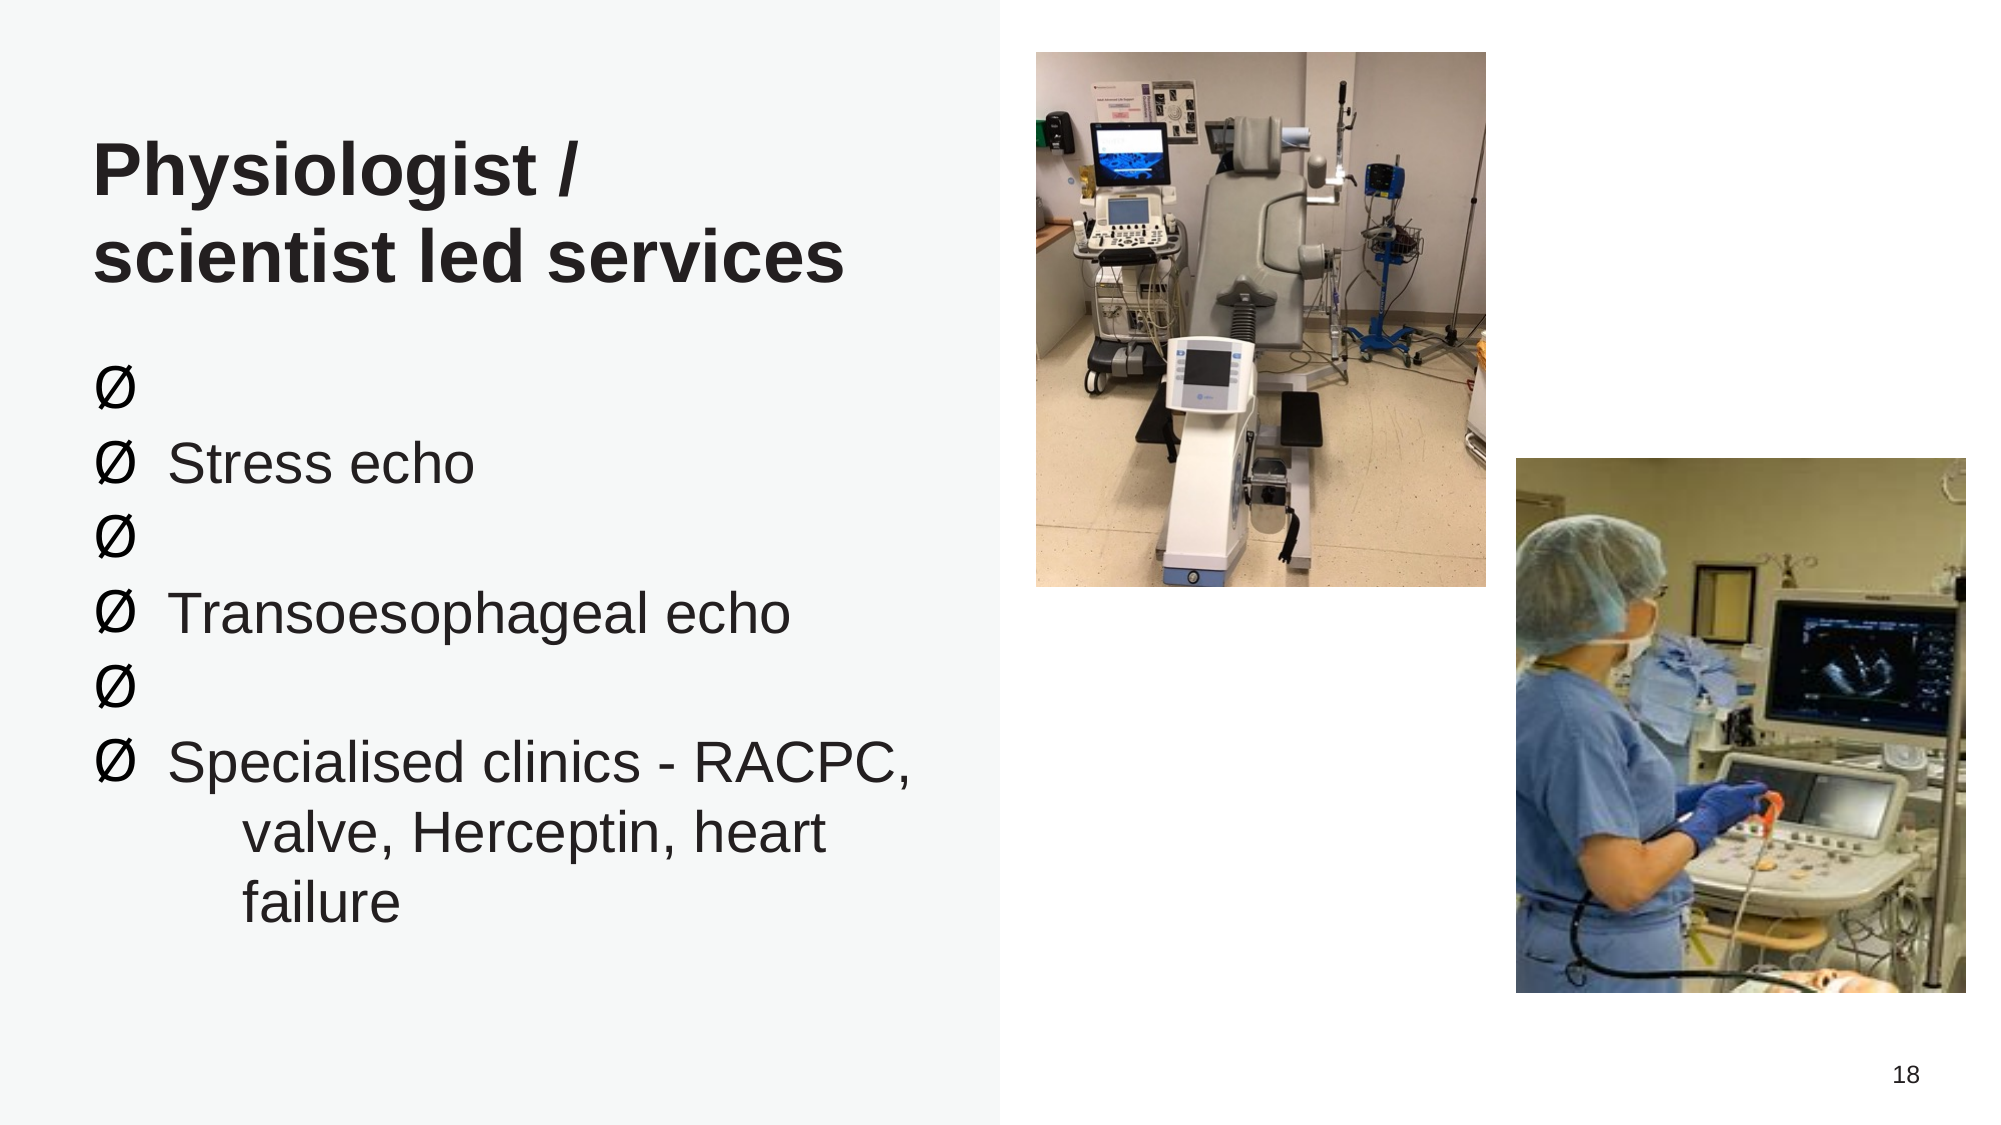

# Physiologist / scientist led services
Stress echo
Transoesophageal echo
Specialised clinics - RACPC, valve, Herceptin, heart failure